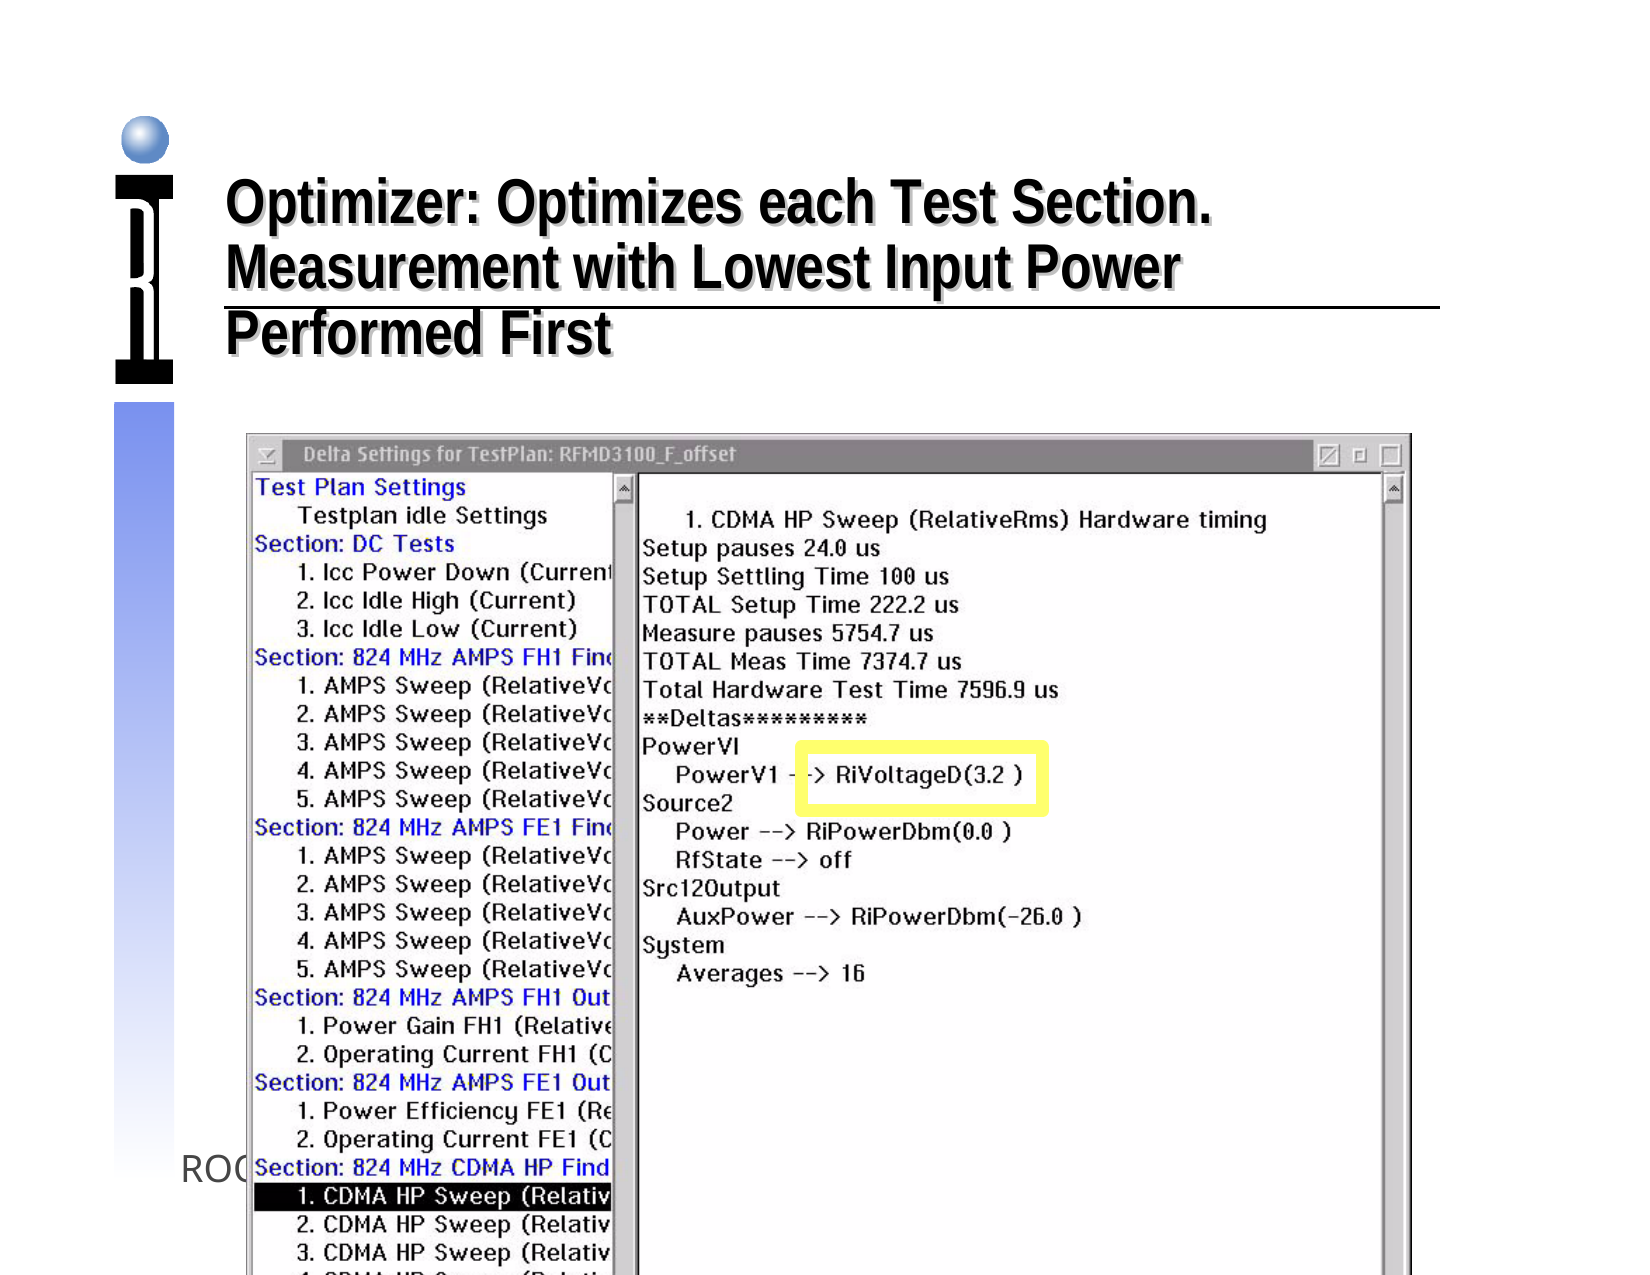

Optimizer: Optimizes each Test Section.
Measurement with Lowest Input Power Performed First
5